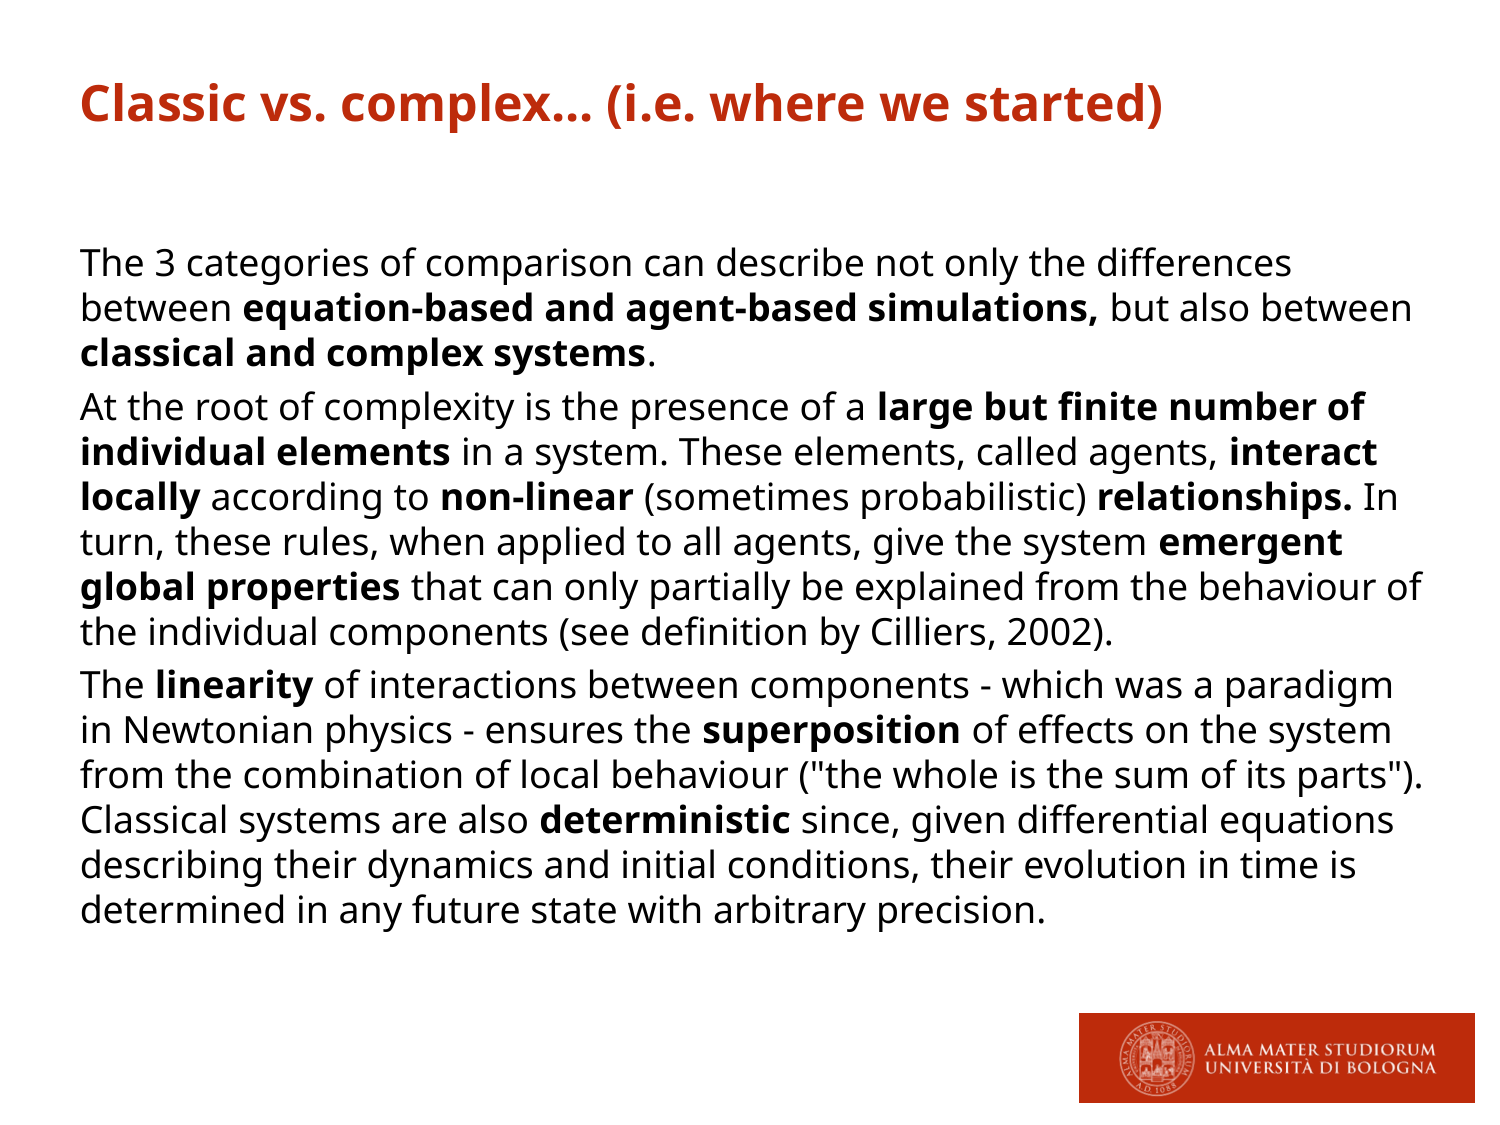

# Classic vs. complex... (i.e. where we started)
The 3 categories of comparison can describe not only the differences between equation-based and agent-based simulations, but also between classical and complex systems.
At the root of complexity is the presence of a large but finite number of individual elements in a system. These elements, called agents, interact locally according to non-linear (sometimes probabilistic) relationships. In turn, these rules, when applied to all agents, give the system emergent global properties that can only partially be explained from the behaviour of the individual components (see definition by Cilliers, 2002).
The linearity of interactions between components - which was a paradigm in Newtonian physics - ensures the superposition of effects on the system from the combination of local behaviour ("the whole is the sum of its parts"). Classical systems are also deterministic since, given differential equations describing their dynamics and initial conditions, their evolution in time is determined in any future state with arbitrary precision.